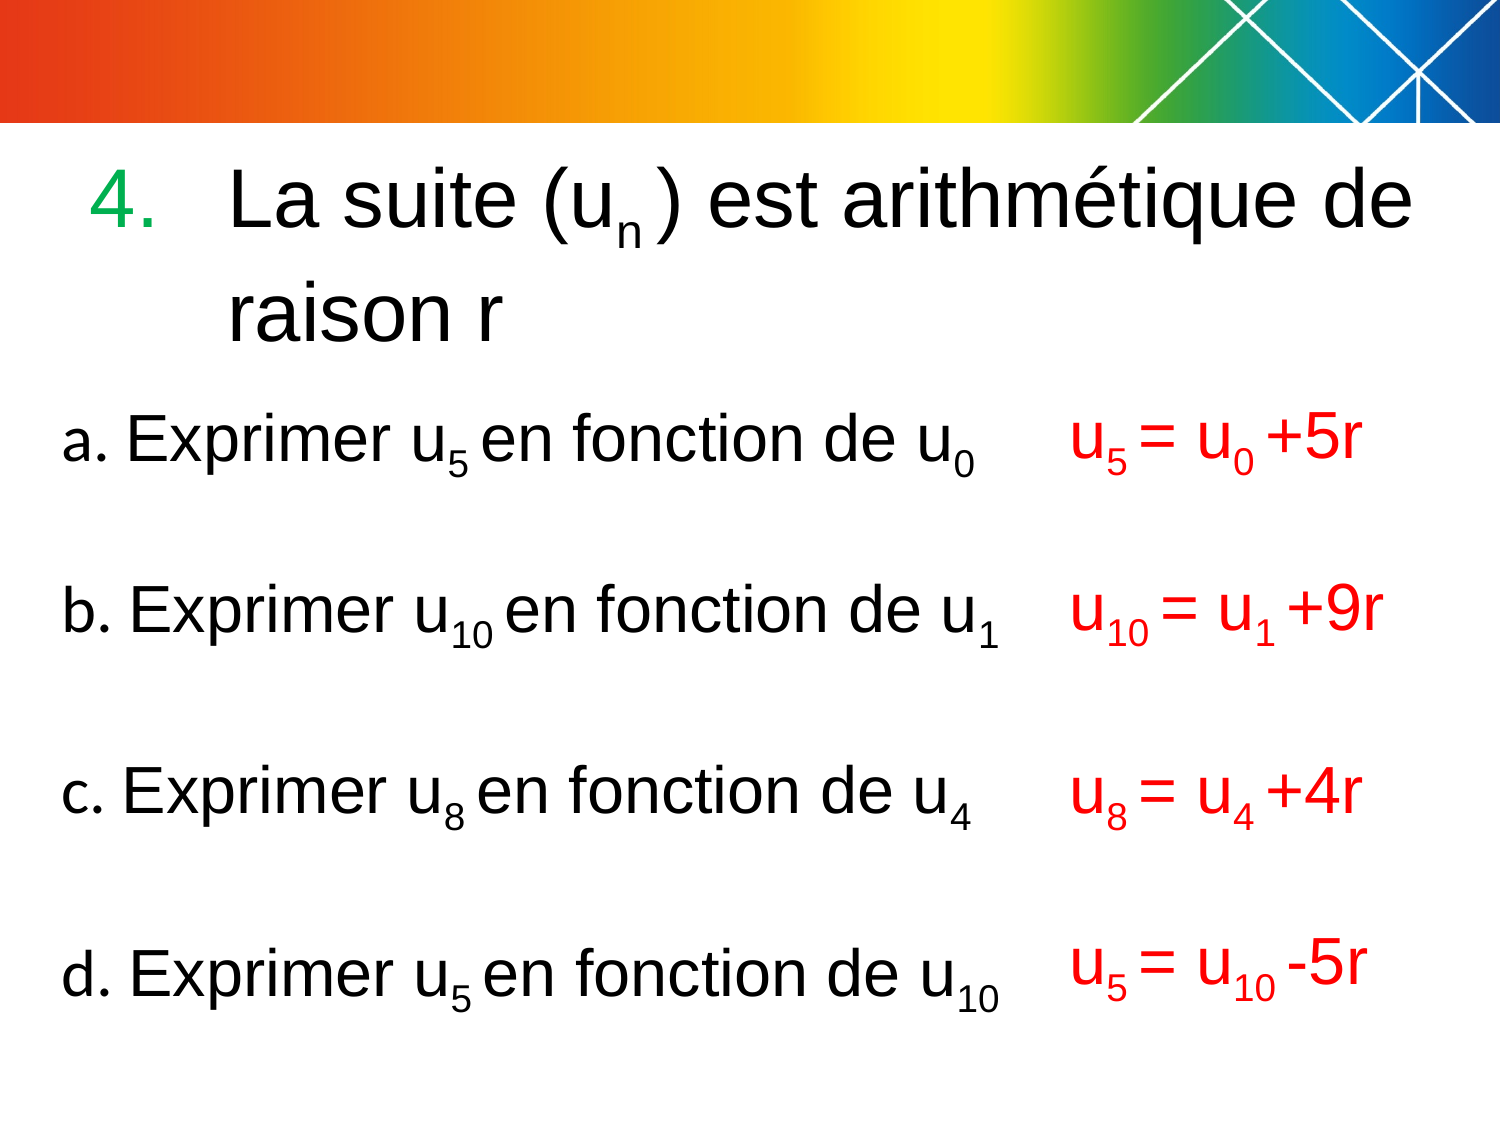

La suite (un ) est arithmétique de raison r
u5 = u0 +5r
u10 = u1 +9r
u8 = u4 +4r
u5 = u10 -5r
a. Exprimer u5 en fonction de u0
b. Exprimer u10 en fonction de u1
c. Exprimer u8 en fonction de u4
d. Exprimer u5 en fonction de u10